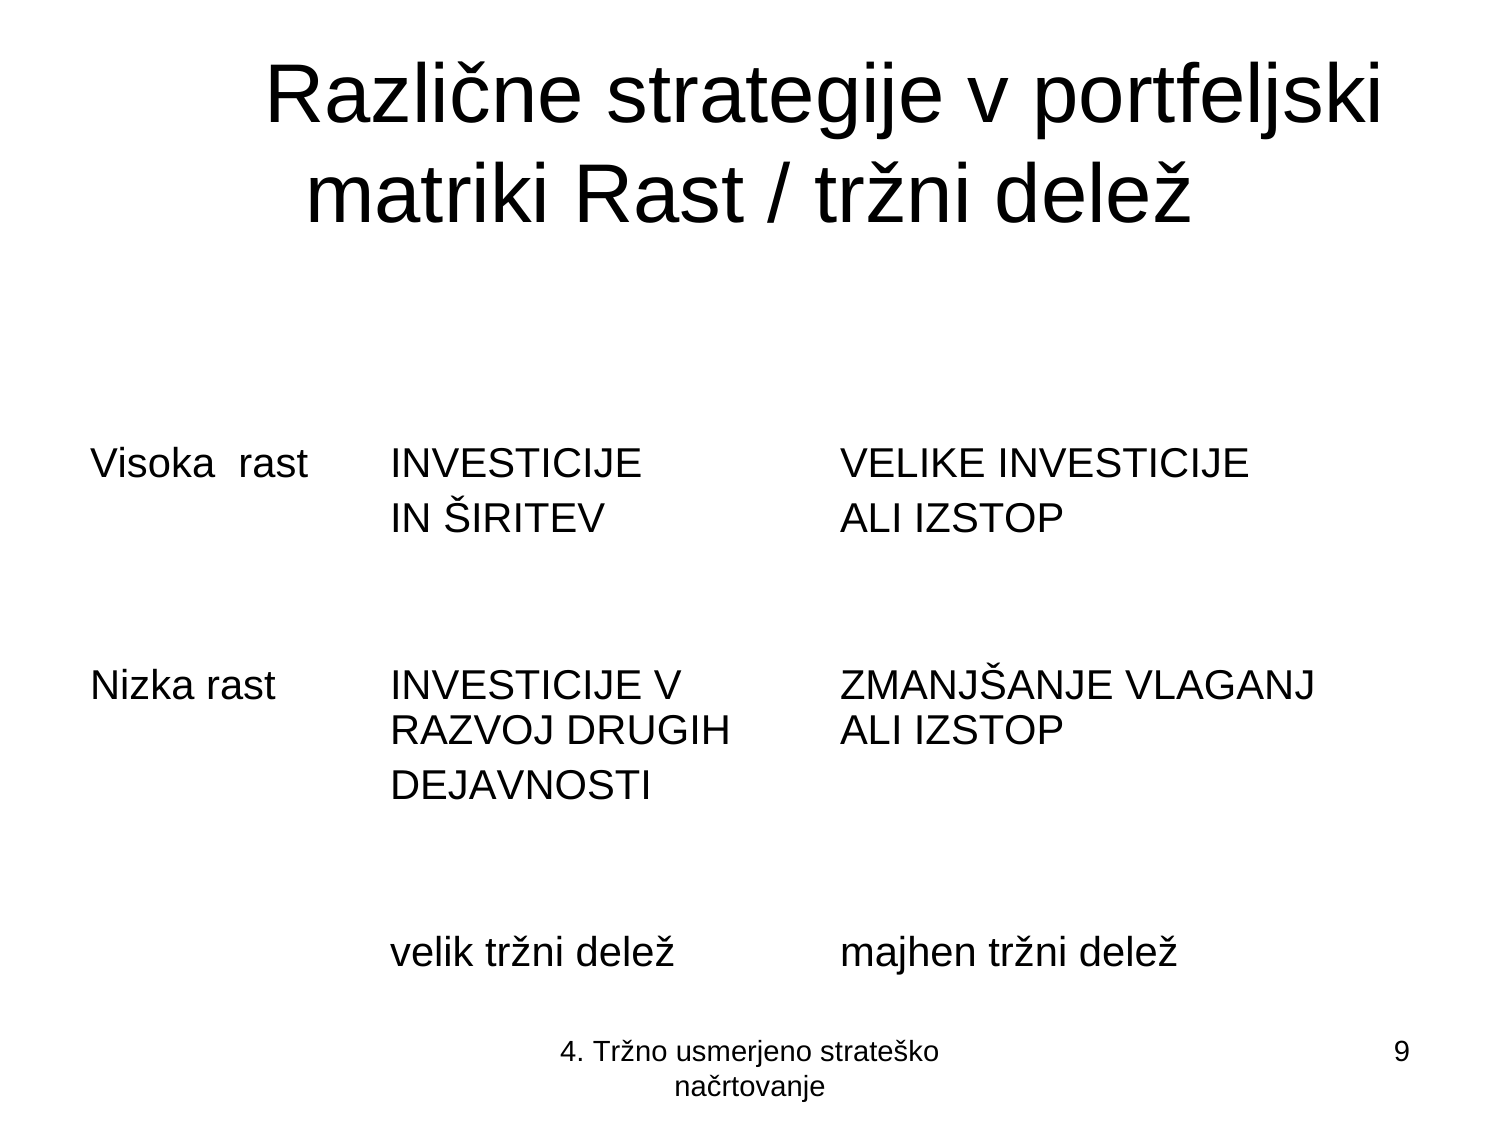

# Različne strategije v portfeljski matriki Rast / tržni delež
Visoka rast	INVESTICIJE		VELIKE INVESTICIJE
			IN ŠIRITEV		ALI IZSTOP
Nizka rast	INVESTICIJE V		ZMANJŠANJE VLAGANJ		RAZVOJ DRUGIH 	ALI IZSTOP
			DEJAVNOSTI
			velik tržni delež		majhen tržni delež
4. Tržno usmerjeno strateško načrtovanje